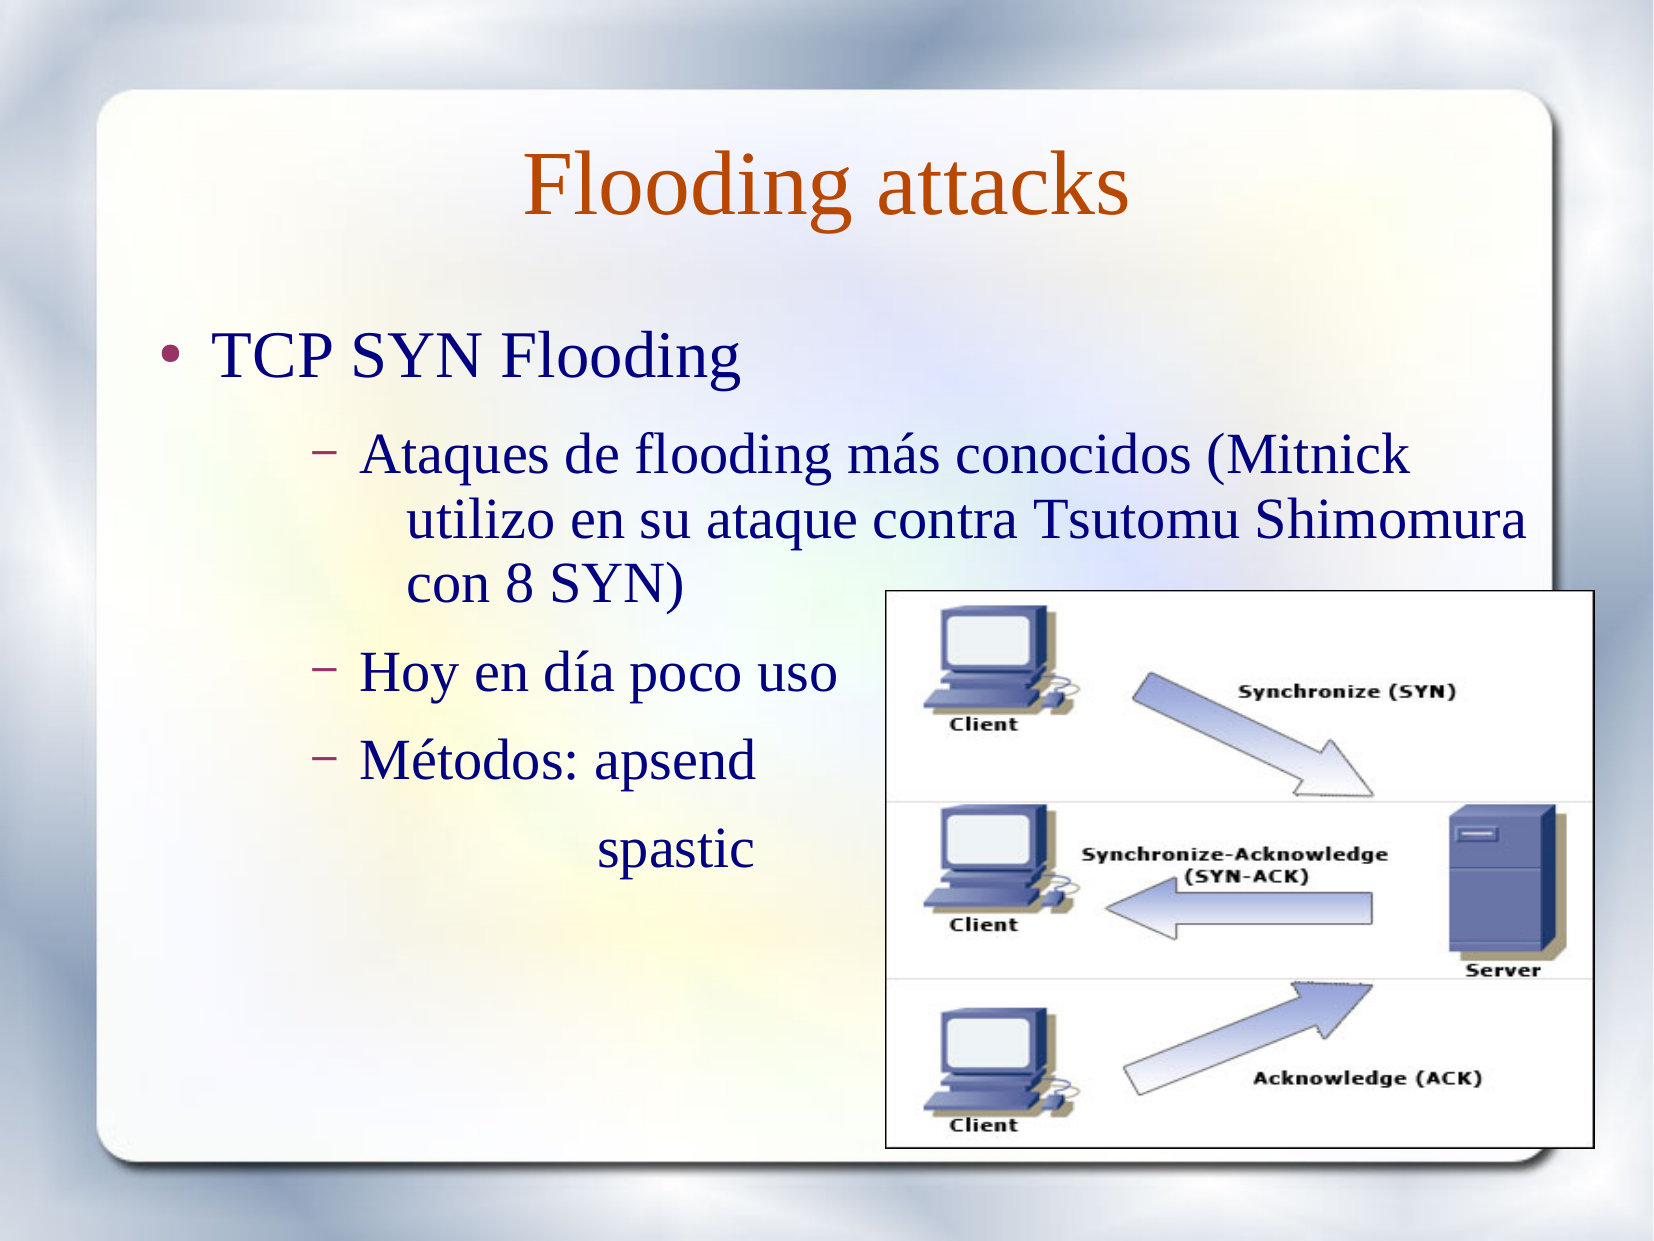

# Flooding attacks
TCP SYN Flooding
Ataques de flooding más conocidos (Mitnick utilizo en su ataque contra Tsutomu Shimomura con 8 SYN)
Hoy en día poco uso
Métodos: apsend
 spastic